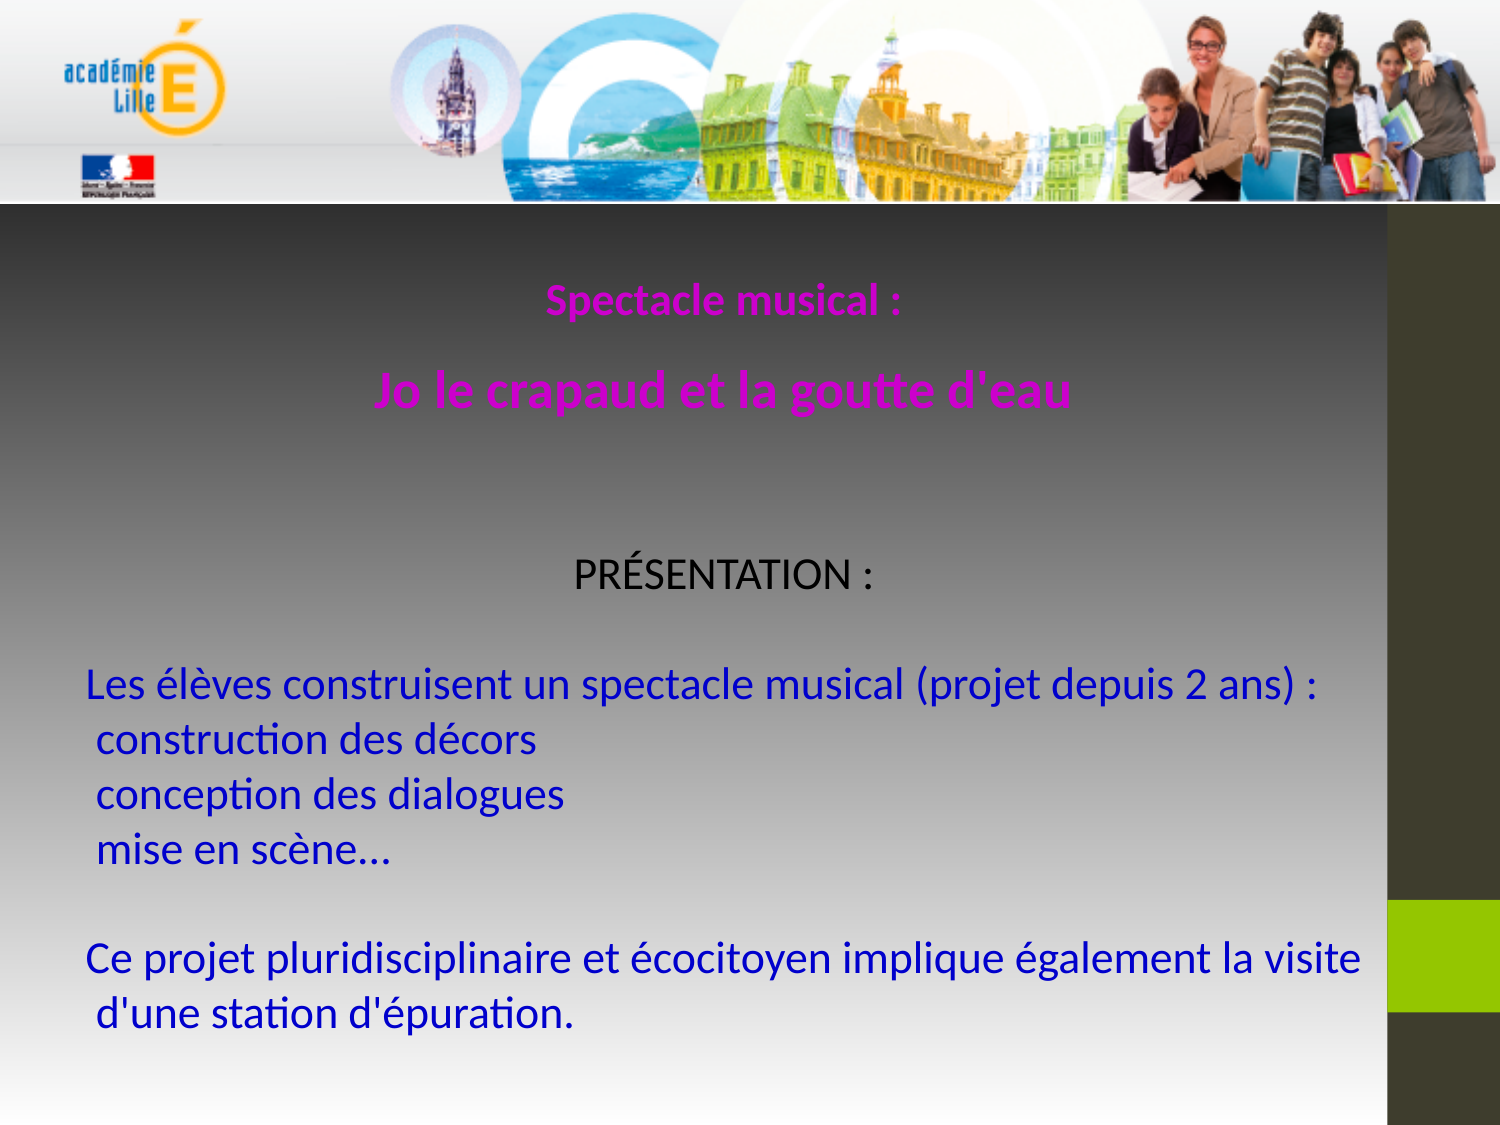

Spectacle musical :
Jo le crapaud et la goutte d'eau
PRÉSENTATION :
Les élèves construisent un spectacle musical (projet depuis 2 ans) :
 construction des décors
 conception des dialogues
 mise en scène...
Ce projet pluridisciplinaire et écocitoyen implique également la visite
 d'une station d'épuration.